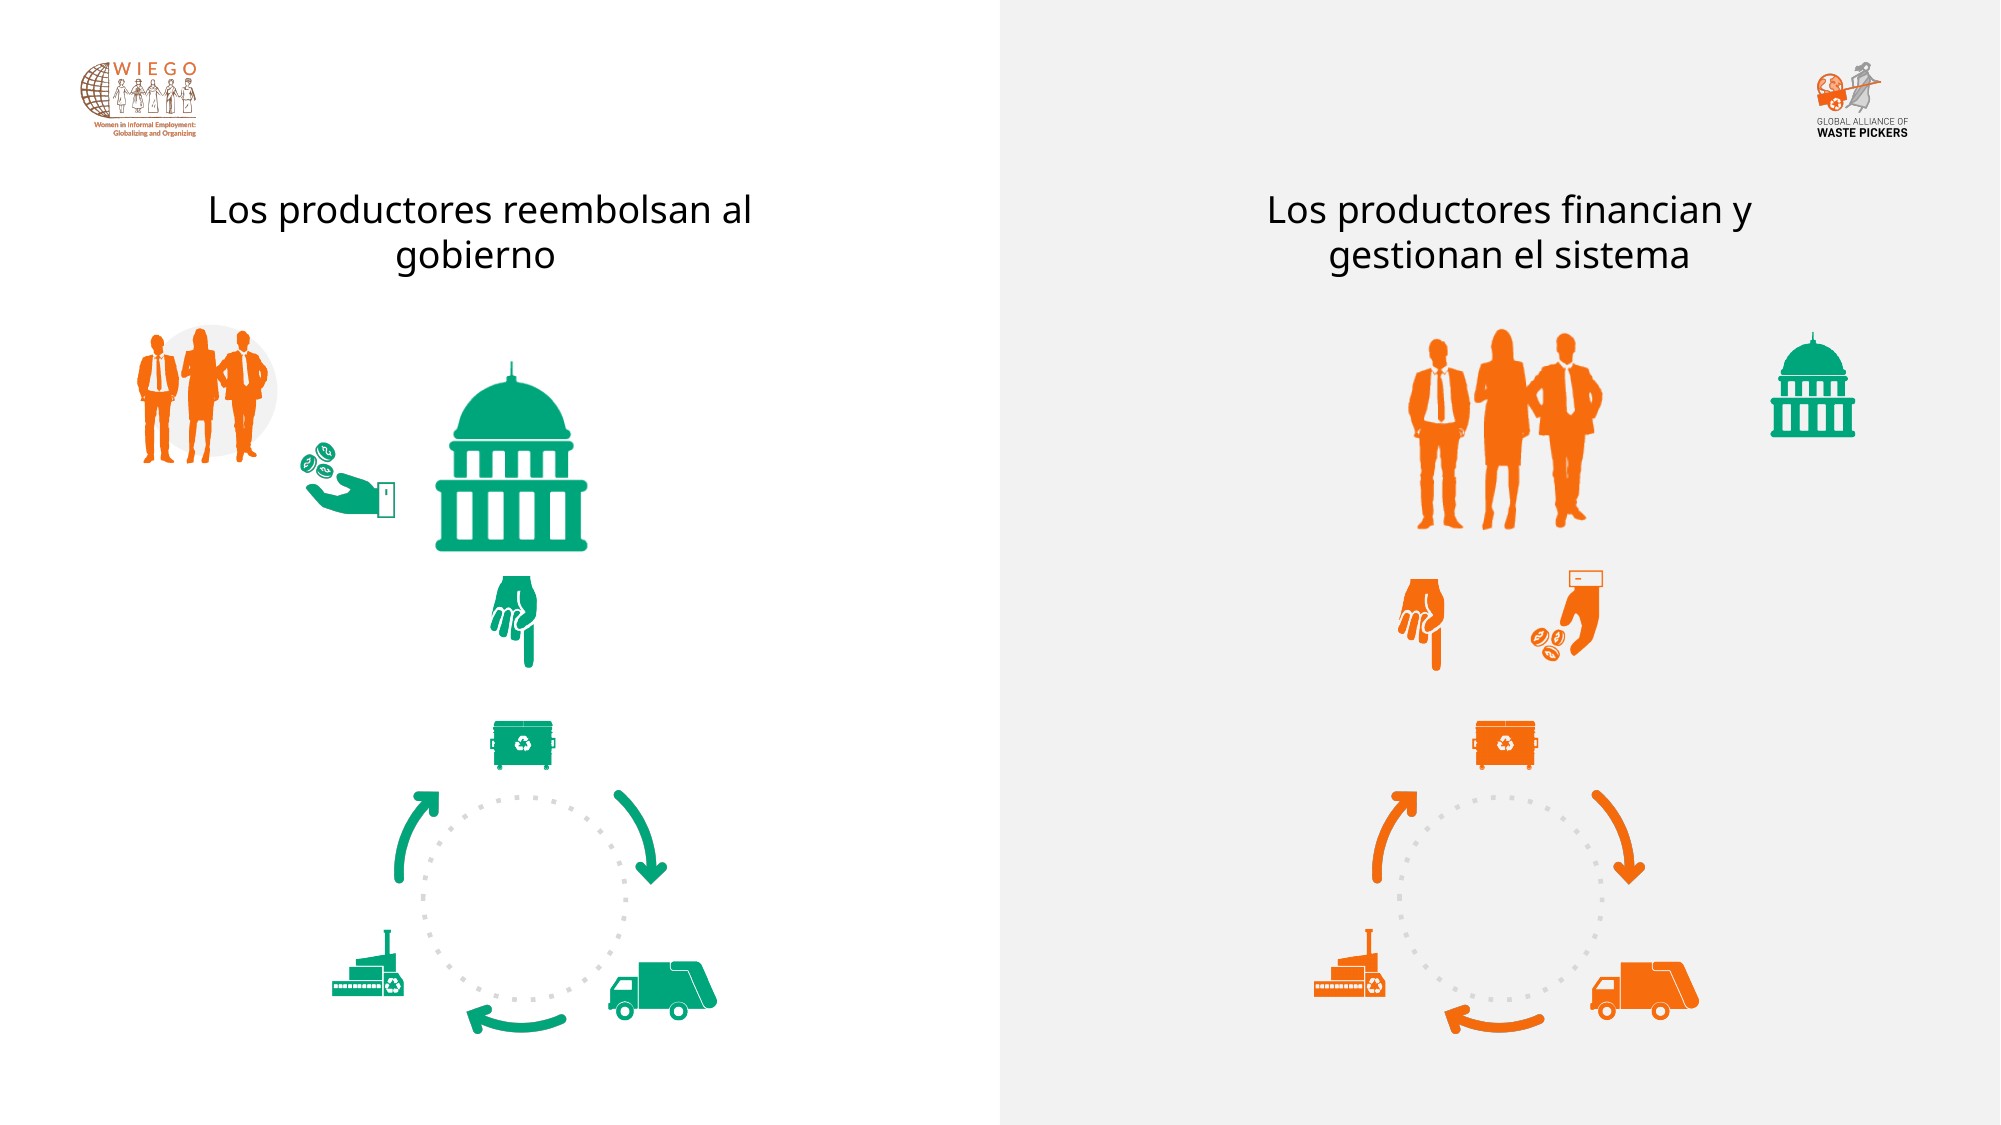

Los productores reembolsan al gobierno
Los productores financian y gestionan el sistema